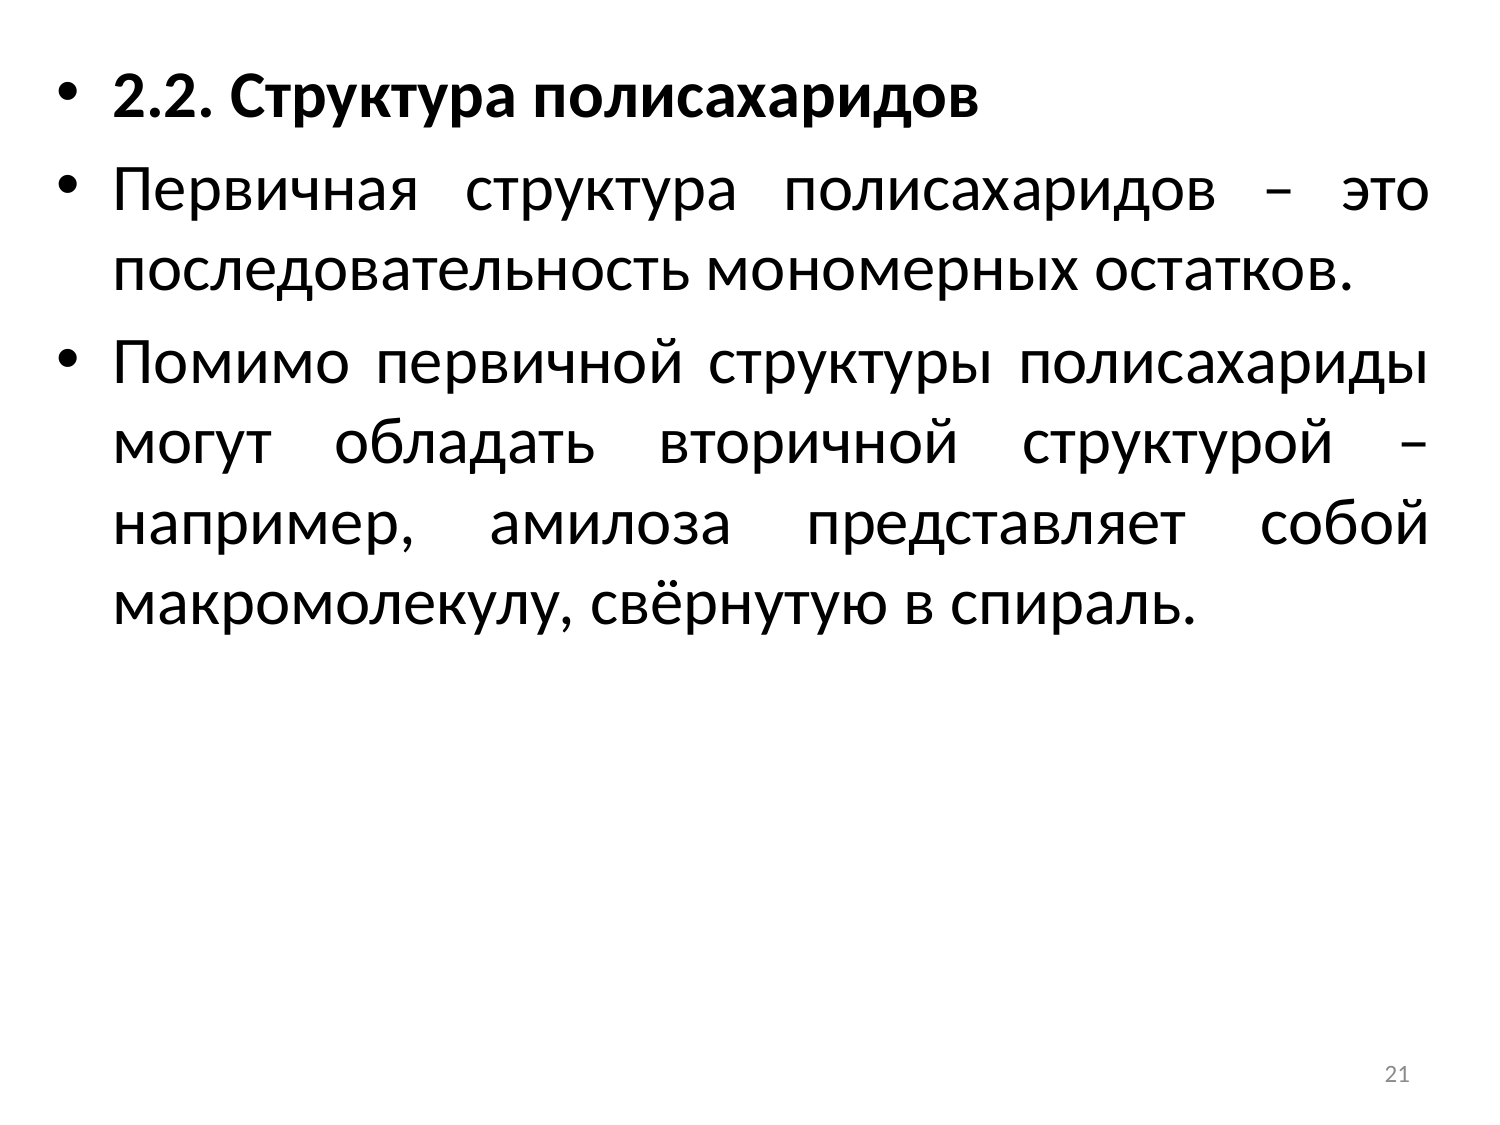

# 2.2. Структура полисахаридов
Первичная структура полисахаридов – это последовательность мономерных остатков.
Помимо первичной структуры полисахариды могут обладать вторичной структурой – например, амилоза представляет собой макромолекулу, свёрнутую в спираль.